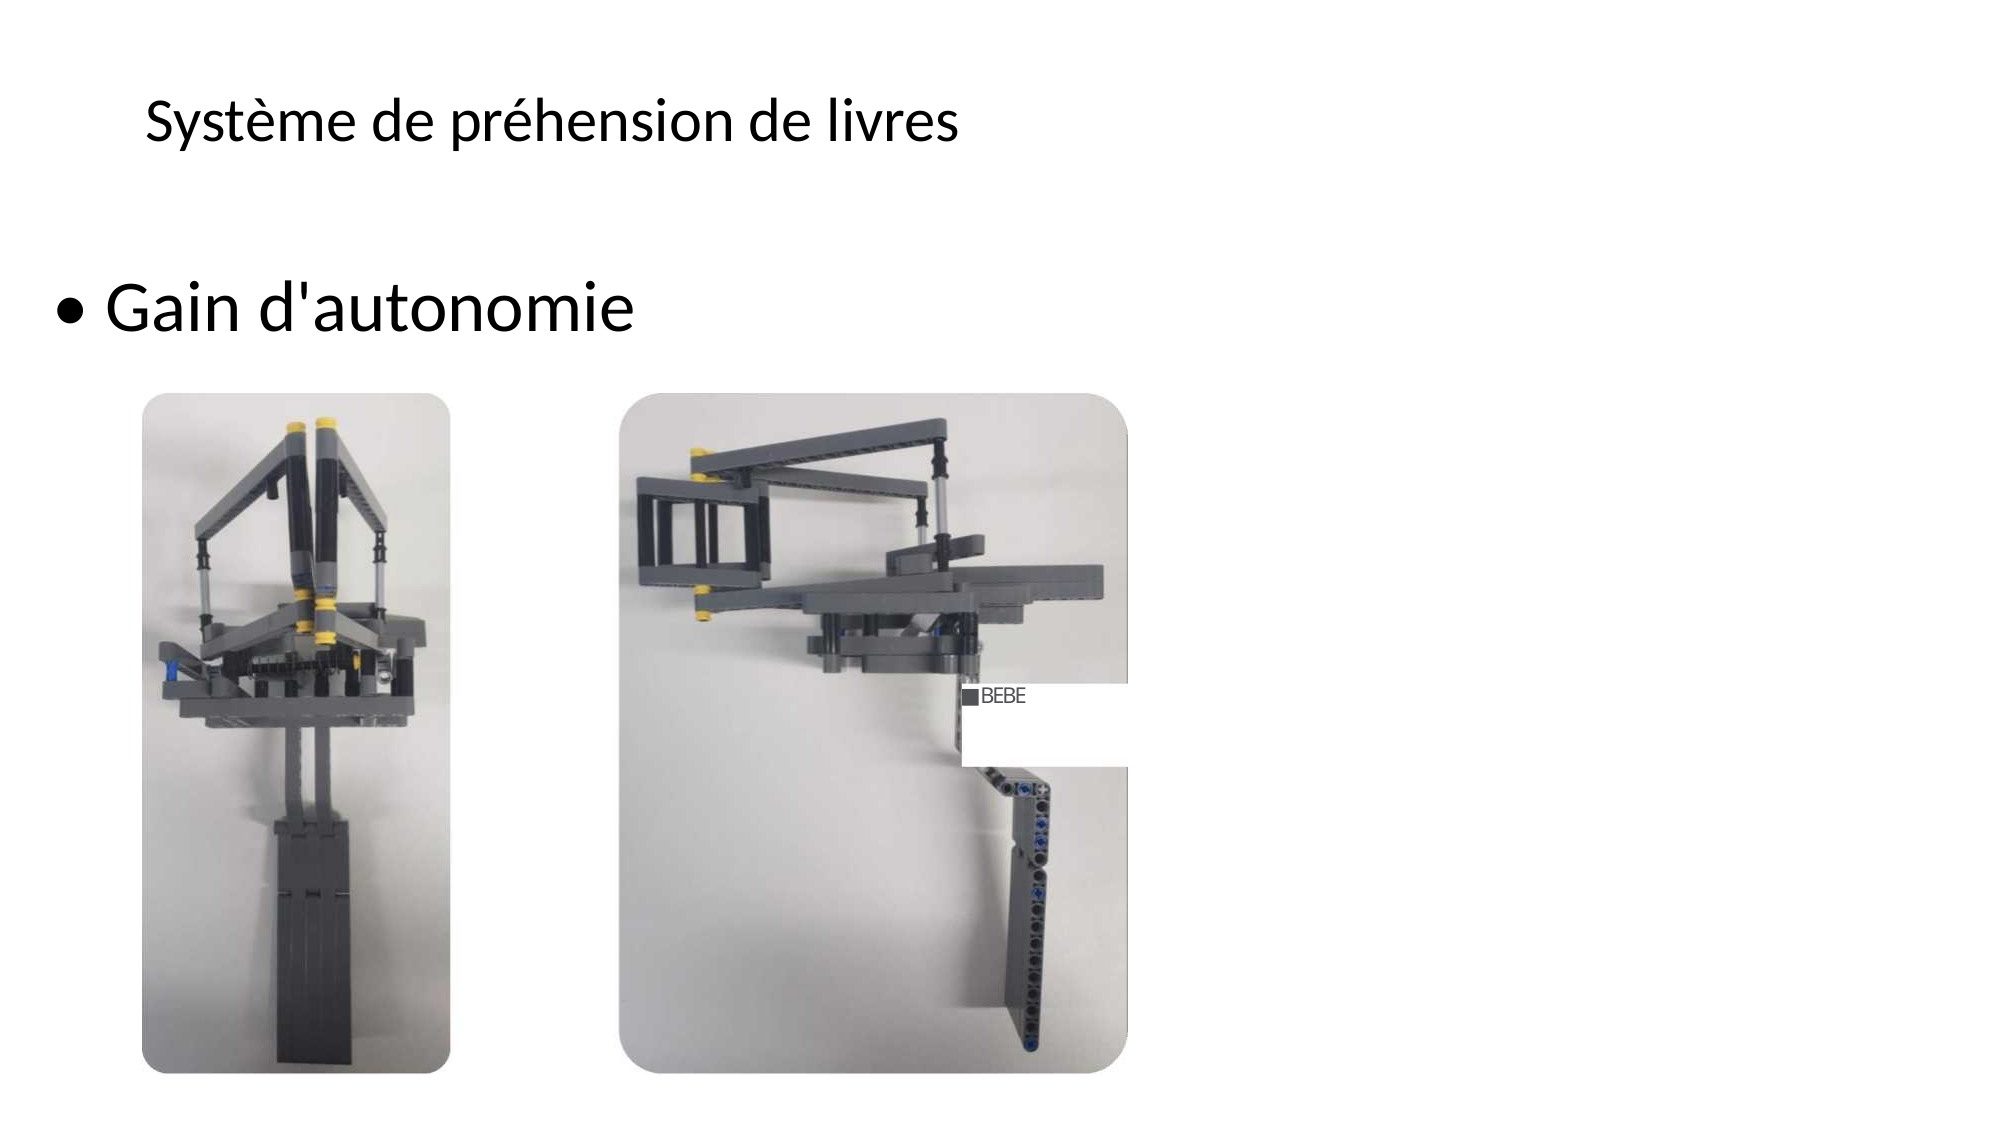

Système de préhension de livres
• Gain d'autonomie
■BEBE